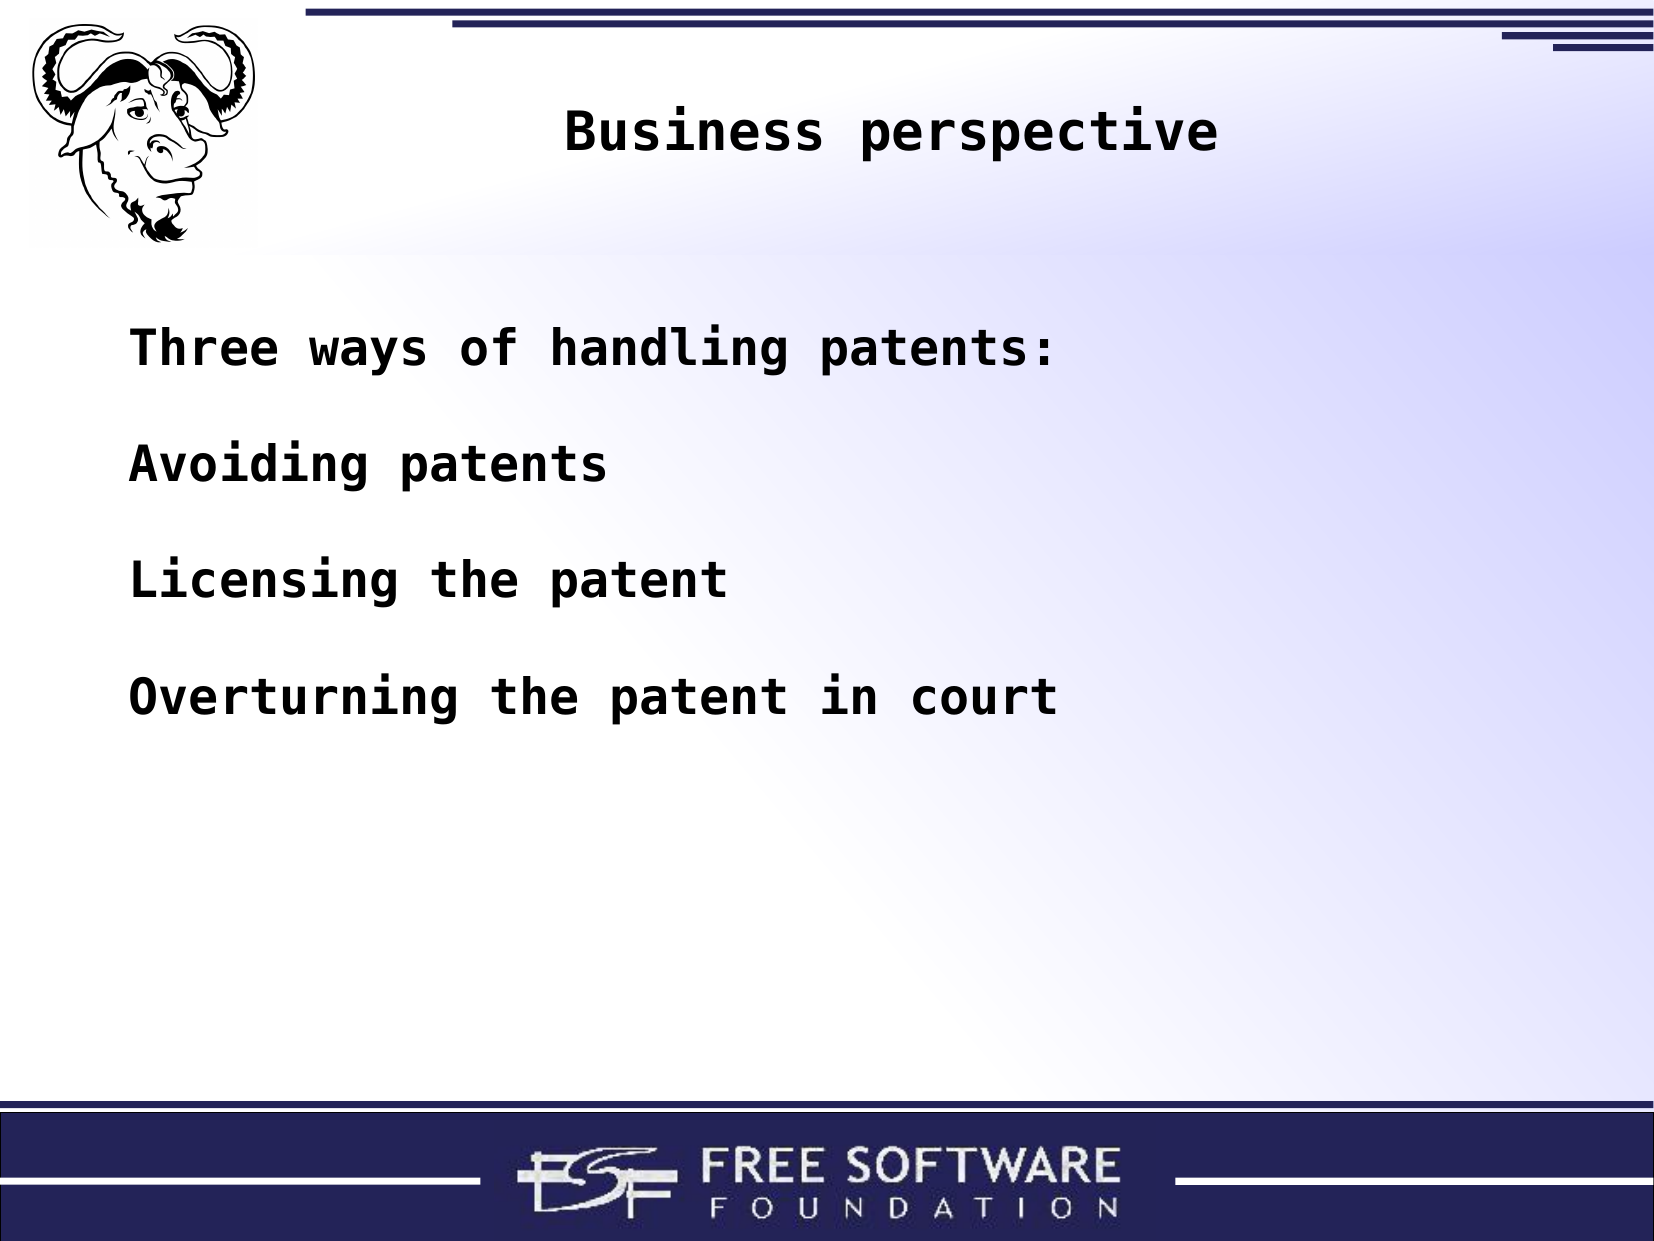

Business perspective
Three ways of handling patents:
Avoiding patents
Licensing the patent
Overturning the patent in court